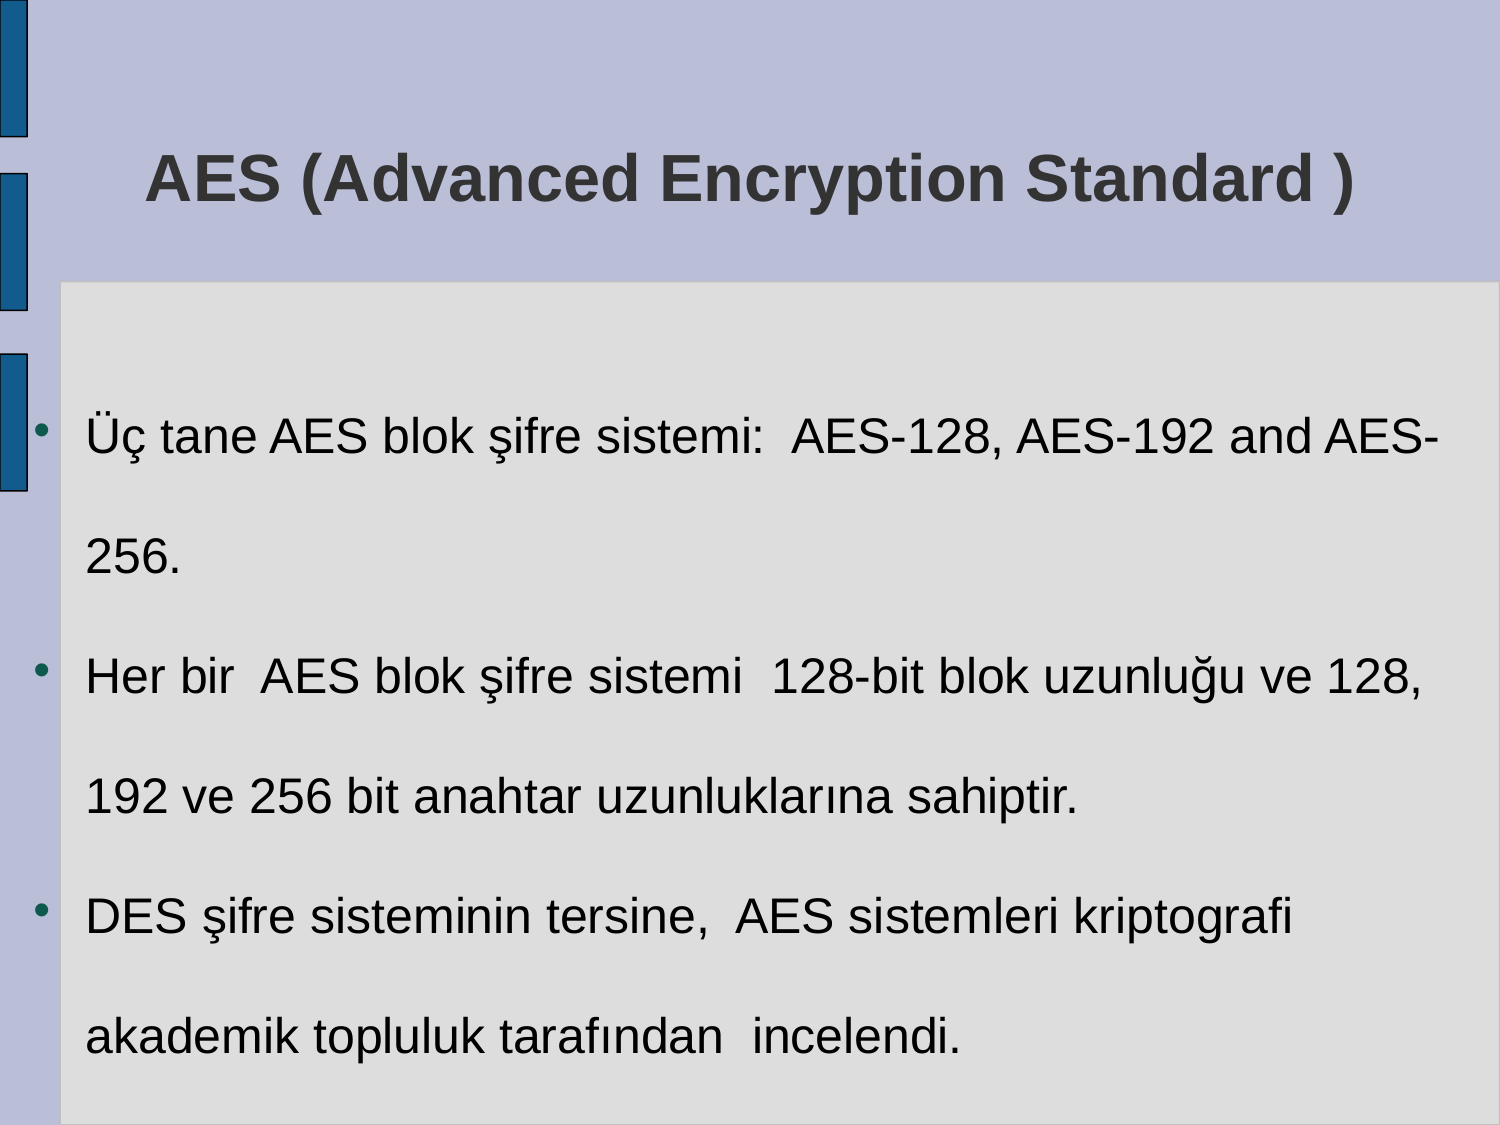

# AES (Advanced Encryption Standard )
Üç tane AES blok şifre sistemi: AES-128, AES-192 and AES-256.
Her bir AES blok şifre sistemi 128-bit blok uzunluğu ve 128, 192 ve 256 bit anahtar uzunluklarına sahiptir.
DES şifre sisteminin tersine, AES sistemleri kriptografi akademik topluluk tarafından incelendi.
AES-128 blok şifre sistemi Cryptool animasyonunu inceleyelim.